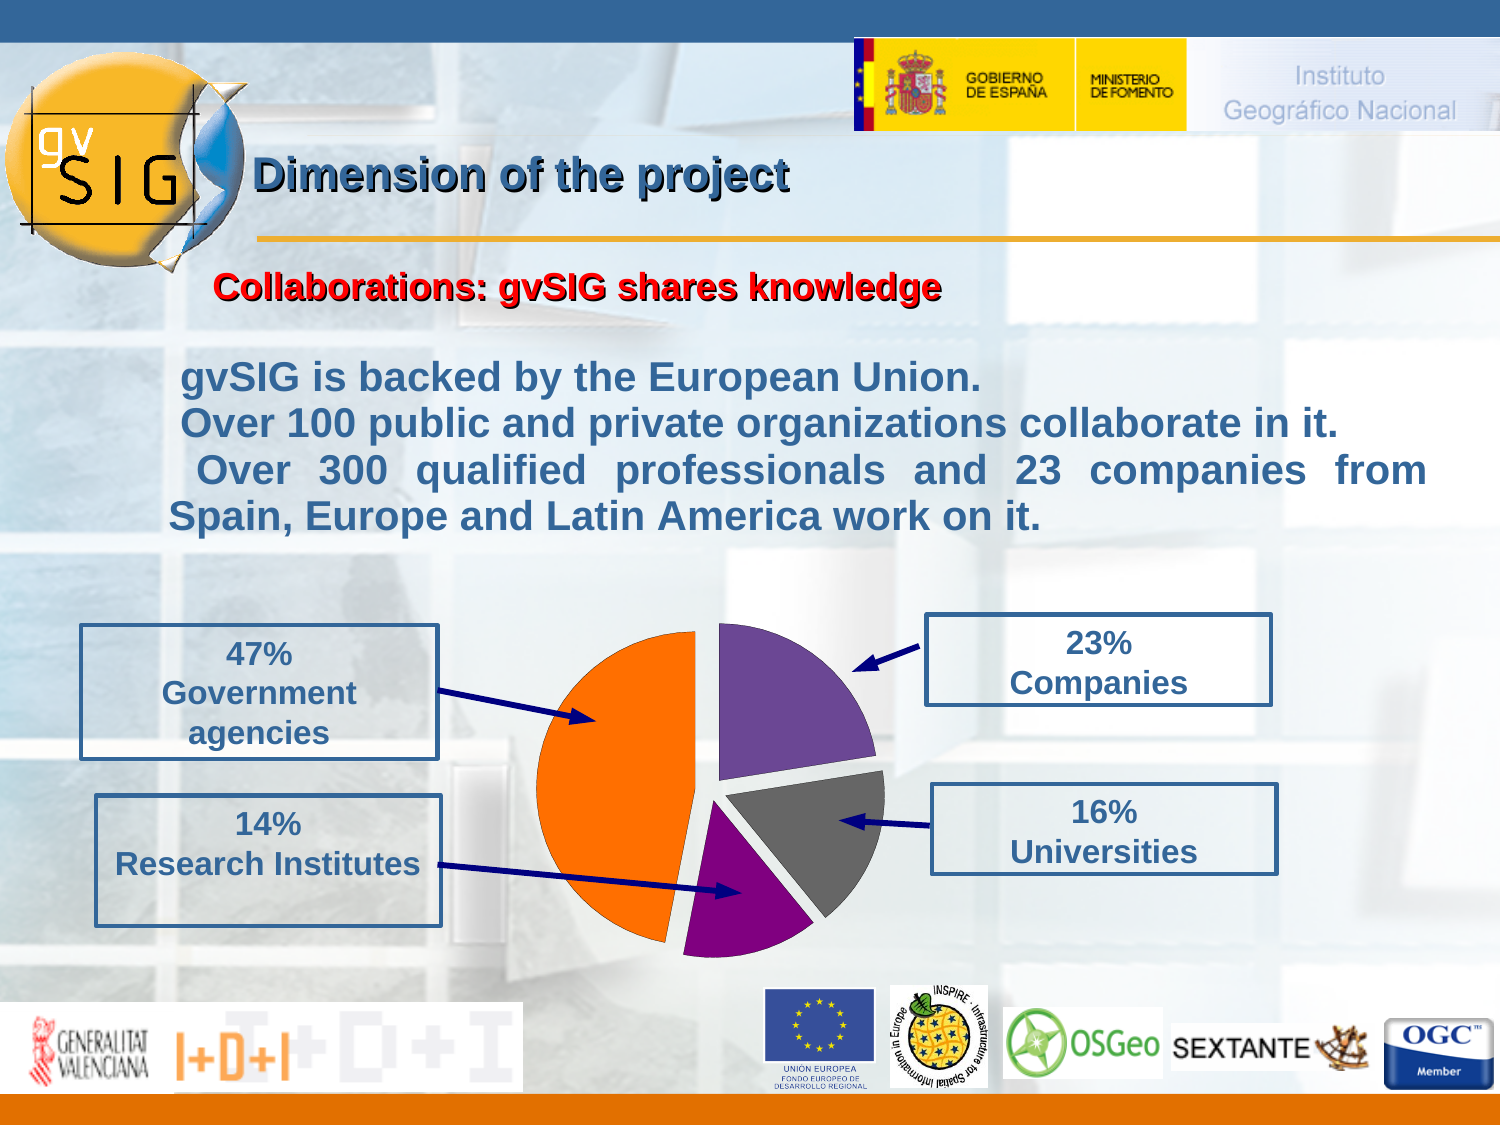

Dimension of the project
Collaborations: gvSIG shares knowledge
 gvSIG is backed by the European Union.
 Over 100 public and private organizations collaborate in it.
 Over 300 qualified professionals and 23 companies from Spain, Europe and Latin America work on it.
23%
Companies
47%
Government agencies
16%
Universities
14%
Research Institutes